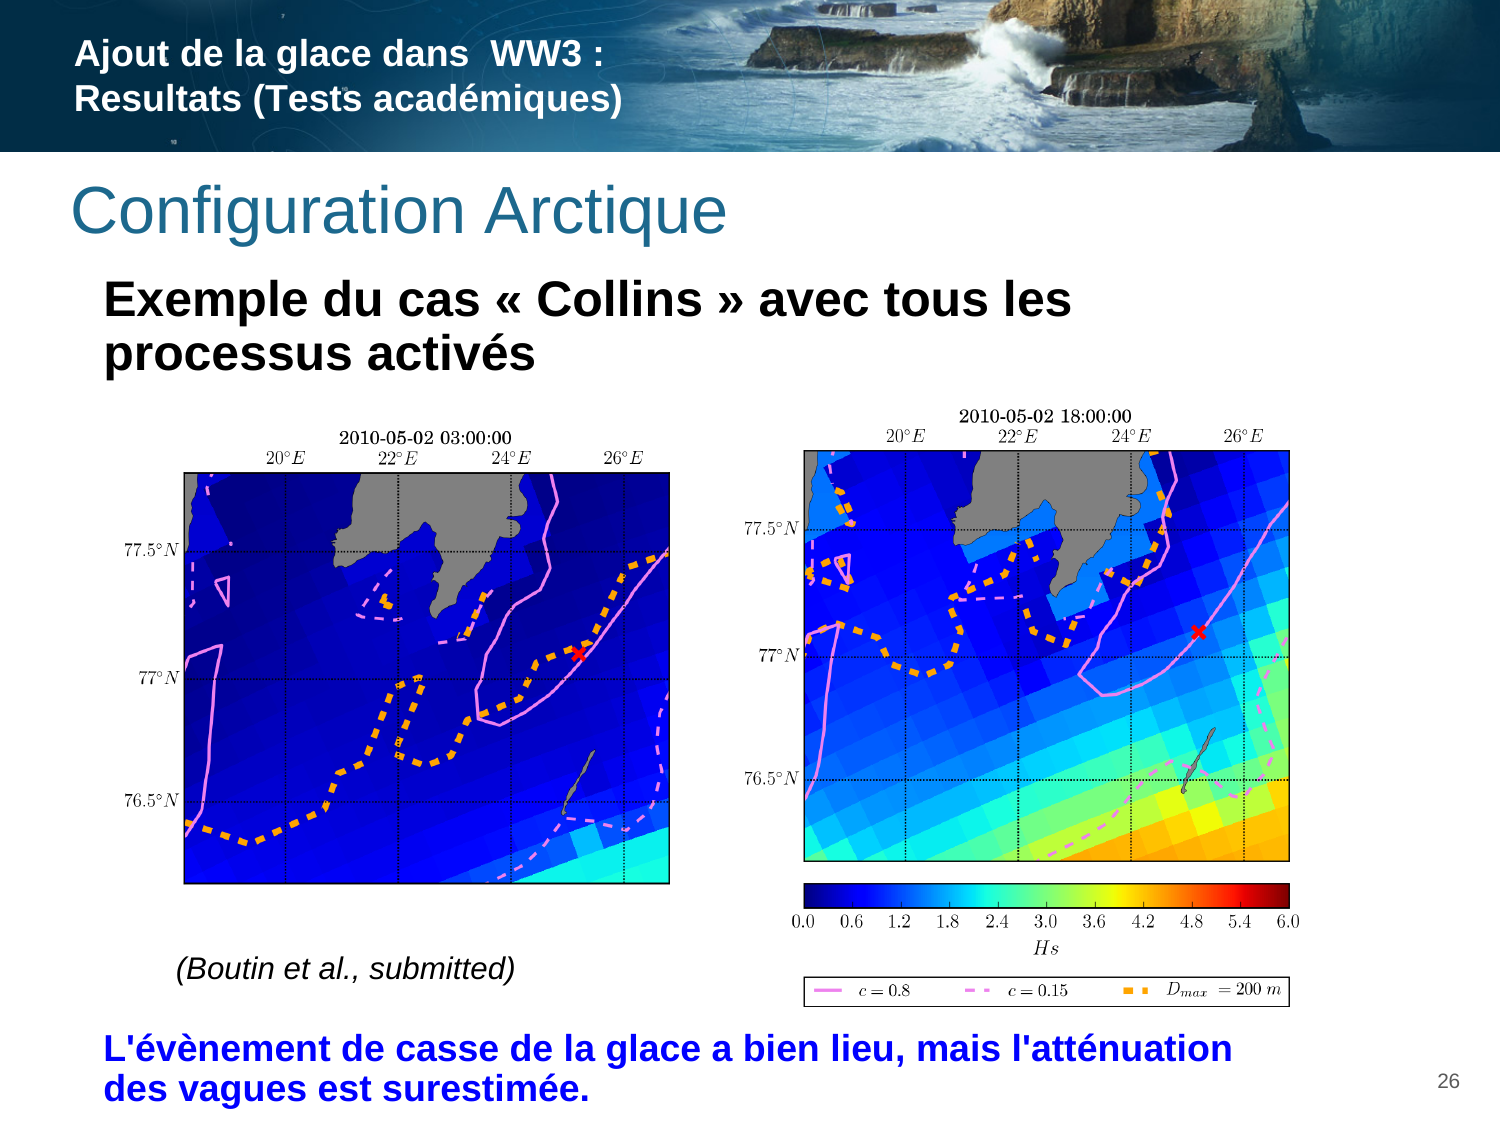

Ajout de la glace dans WW3 : Resultats (Tests académiques)
# Configuration Arctique
Exemple du cas « Collins » avec tous les processus activés
(Boutin et al., submitted)
L'évènement de casse de la glace a bien lieu, mais l'atténuation des vagues est surestimée.
26